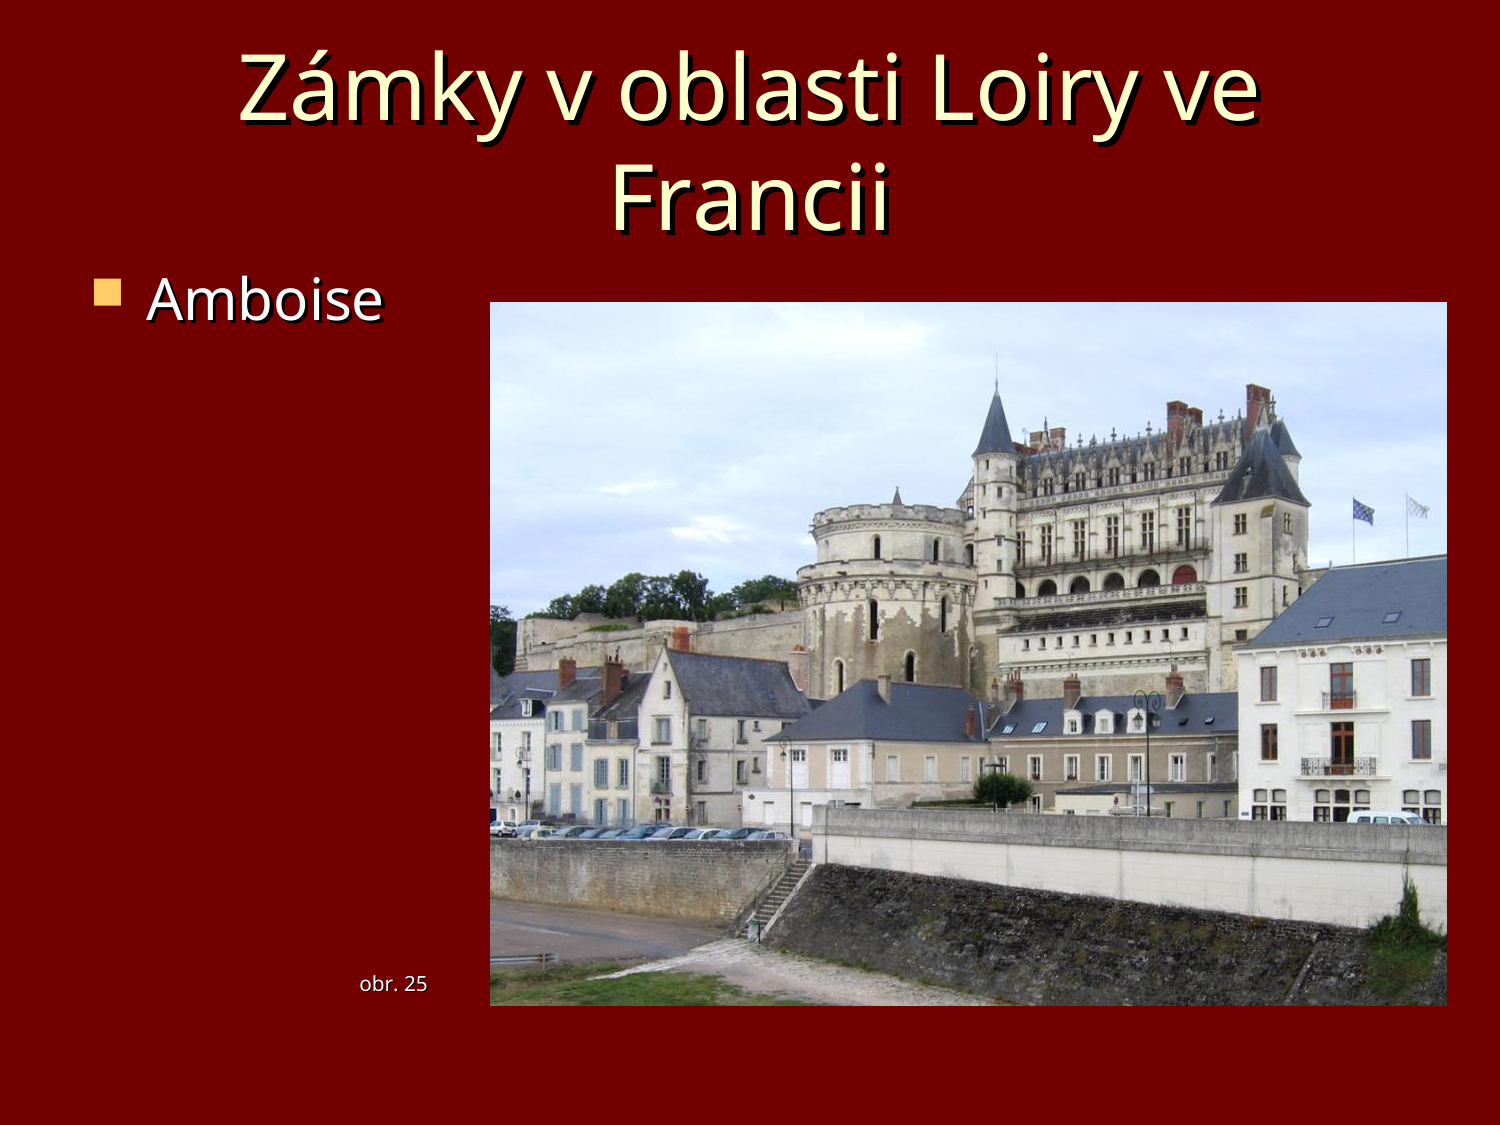

# Zámky v oblasti Loiry ve Francii
Amboise
 obr. 25